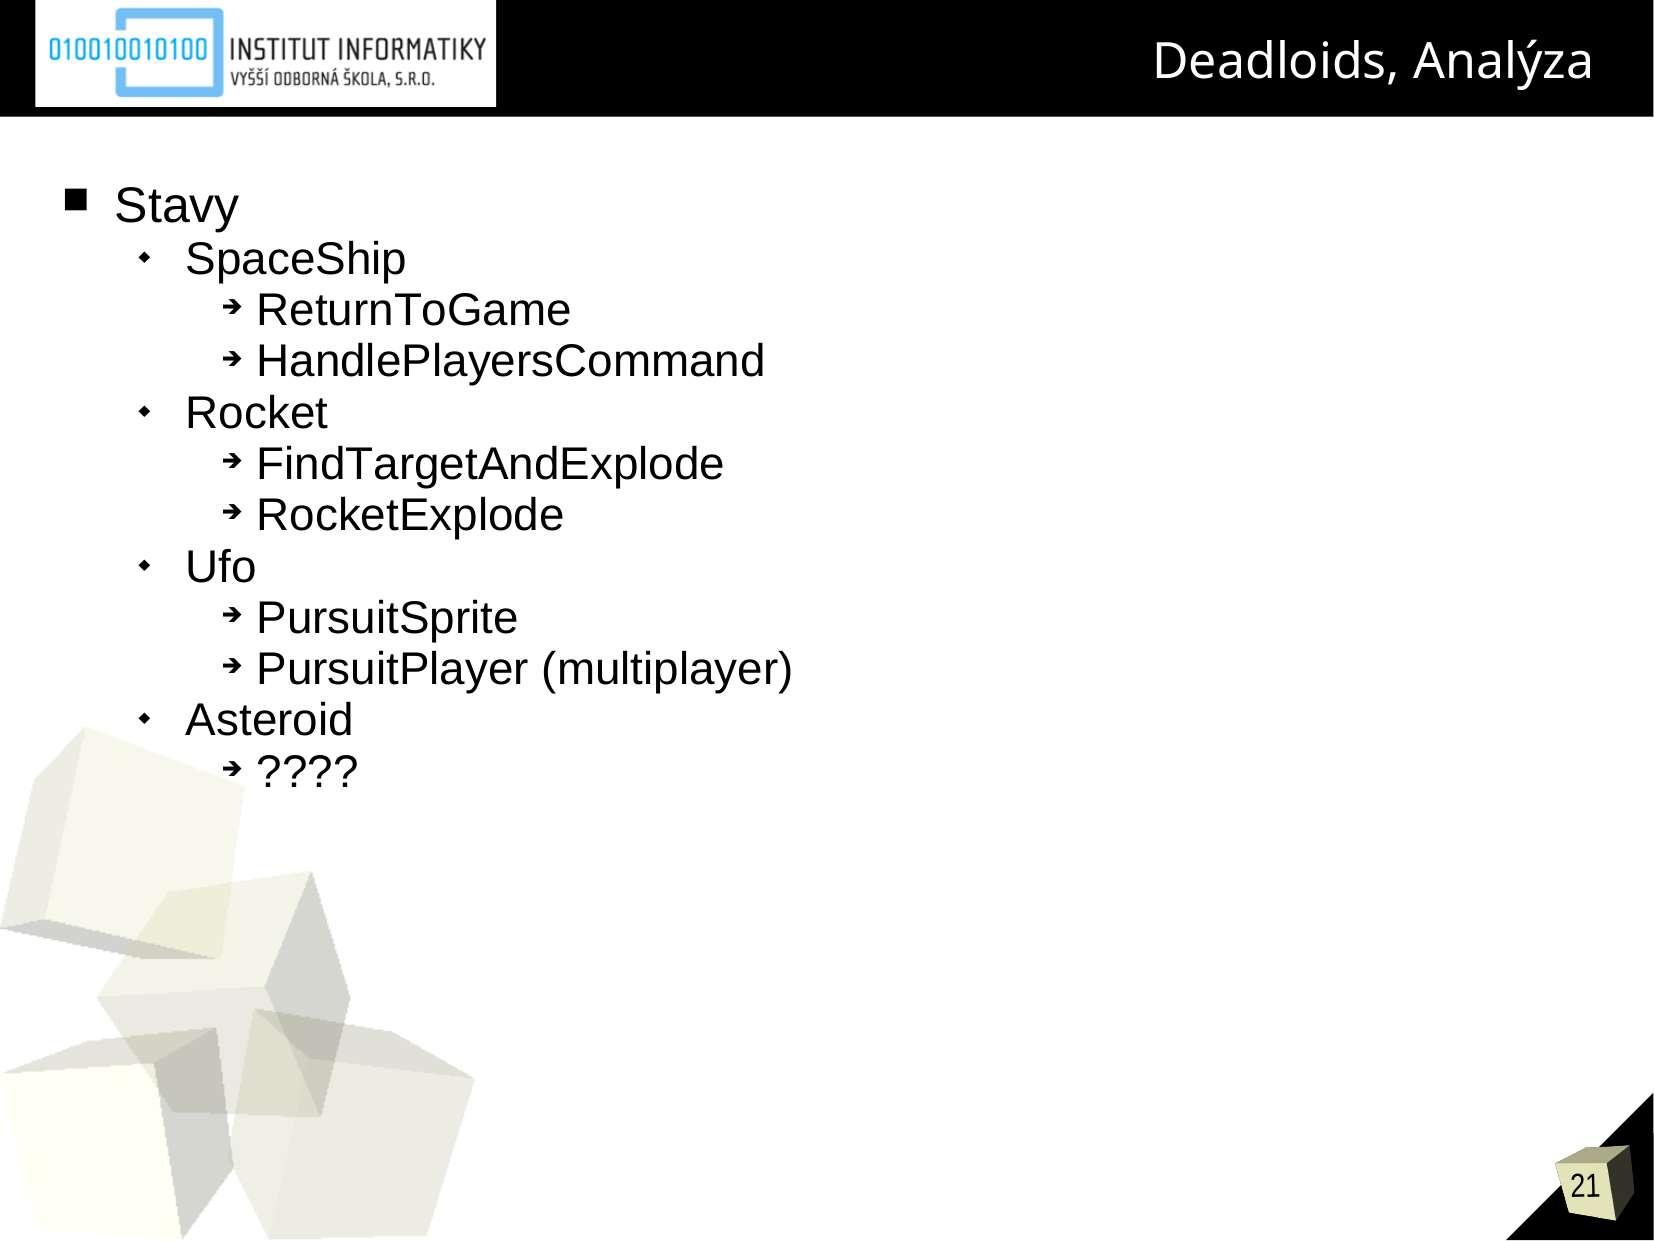

# Deadloids, Analýza
Stavy
SpaceShip
ReturnToGame
HandlePlayersCommand
Rocket
FindTargetAndExplode
RocketExplode
Ufo
PursuitSprite
PursuitPlayer (multiplayer)
Asteroid
????